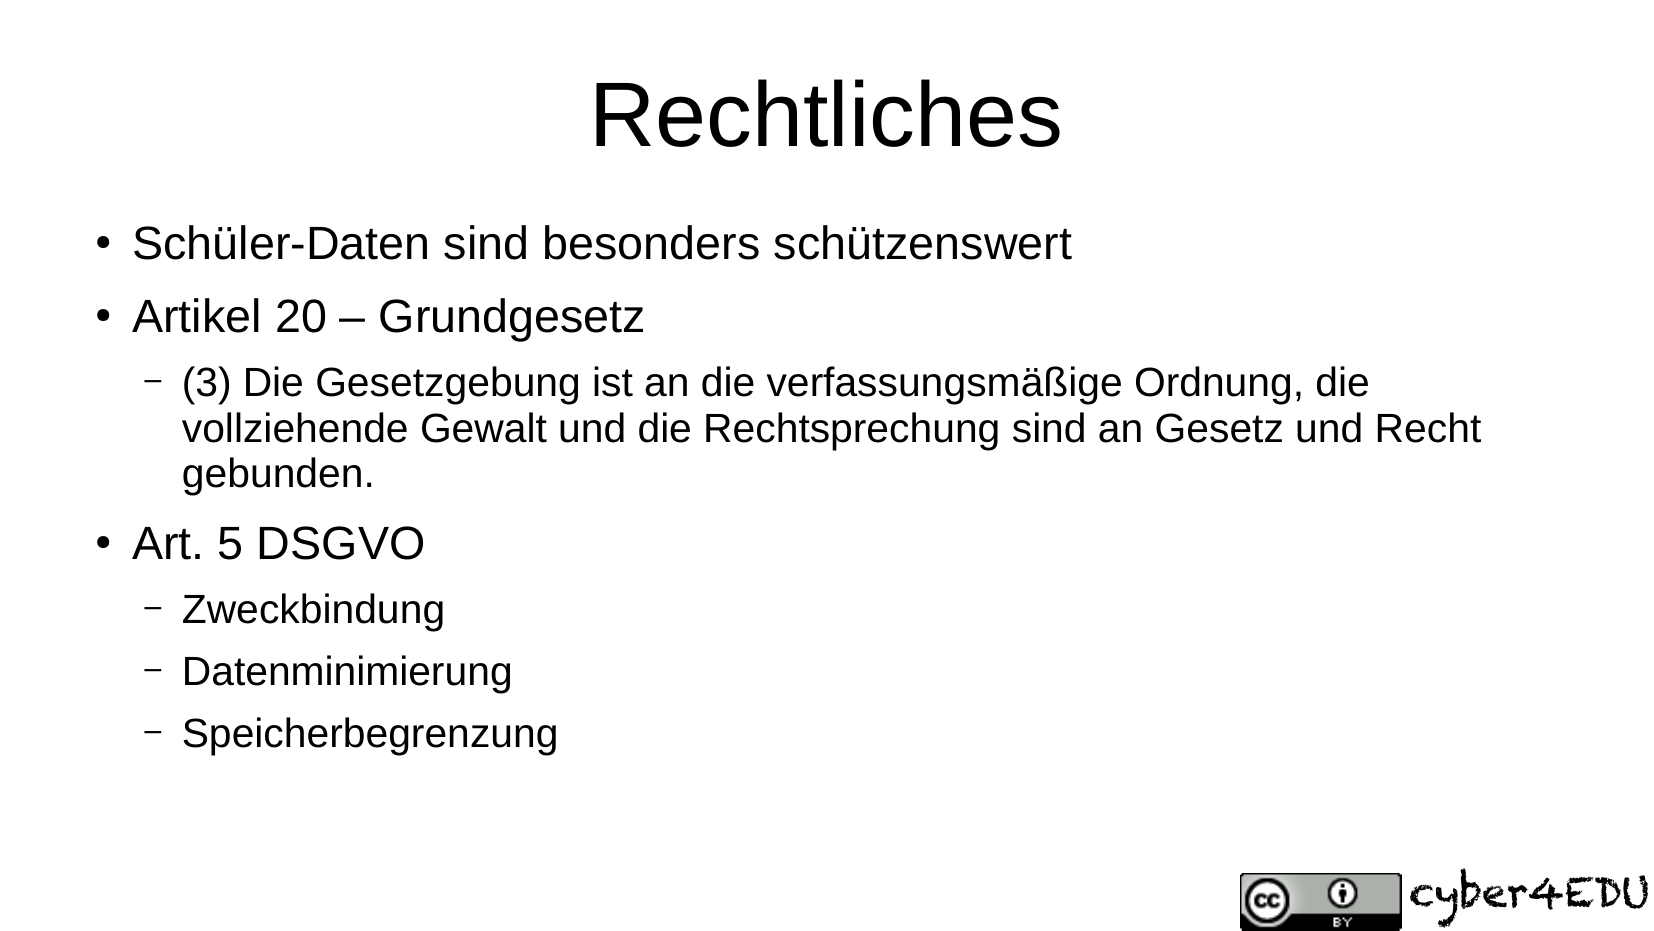

# Rechtliches
Schüler-Daten sind besonders schützenswert
Artikel 20 – Grundgesetz
(3) Die Gesetzgebung ist an die verfassungsmäßige Ordnung, die vollziehende Gewalt und die Rechtsprechung sind an Gesetz und Recht gebunden.
Art. 5 DSGVO
Zweckbindung
Datenminimierung
Speicherbegrenzung